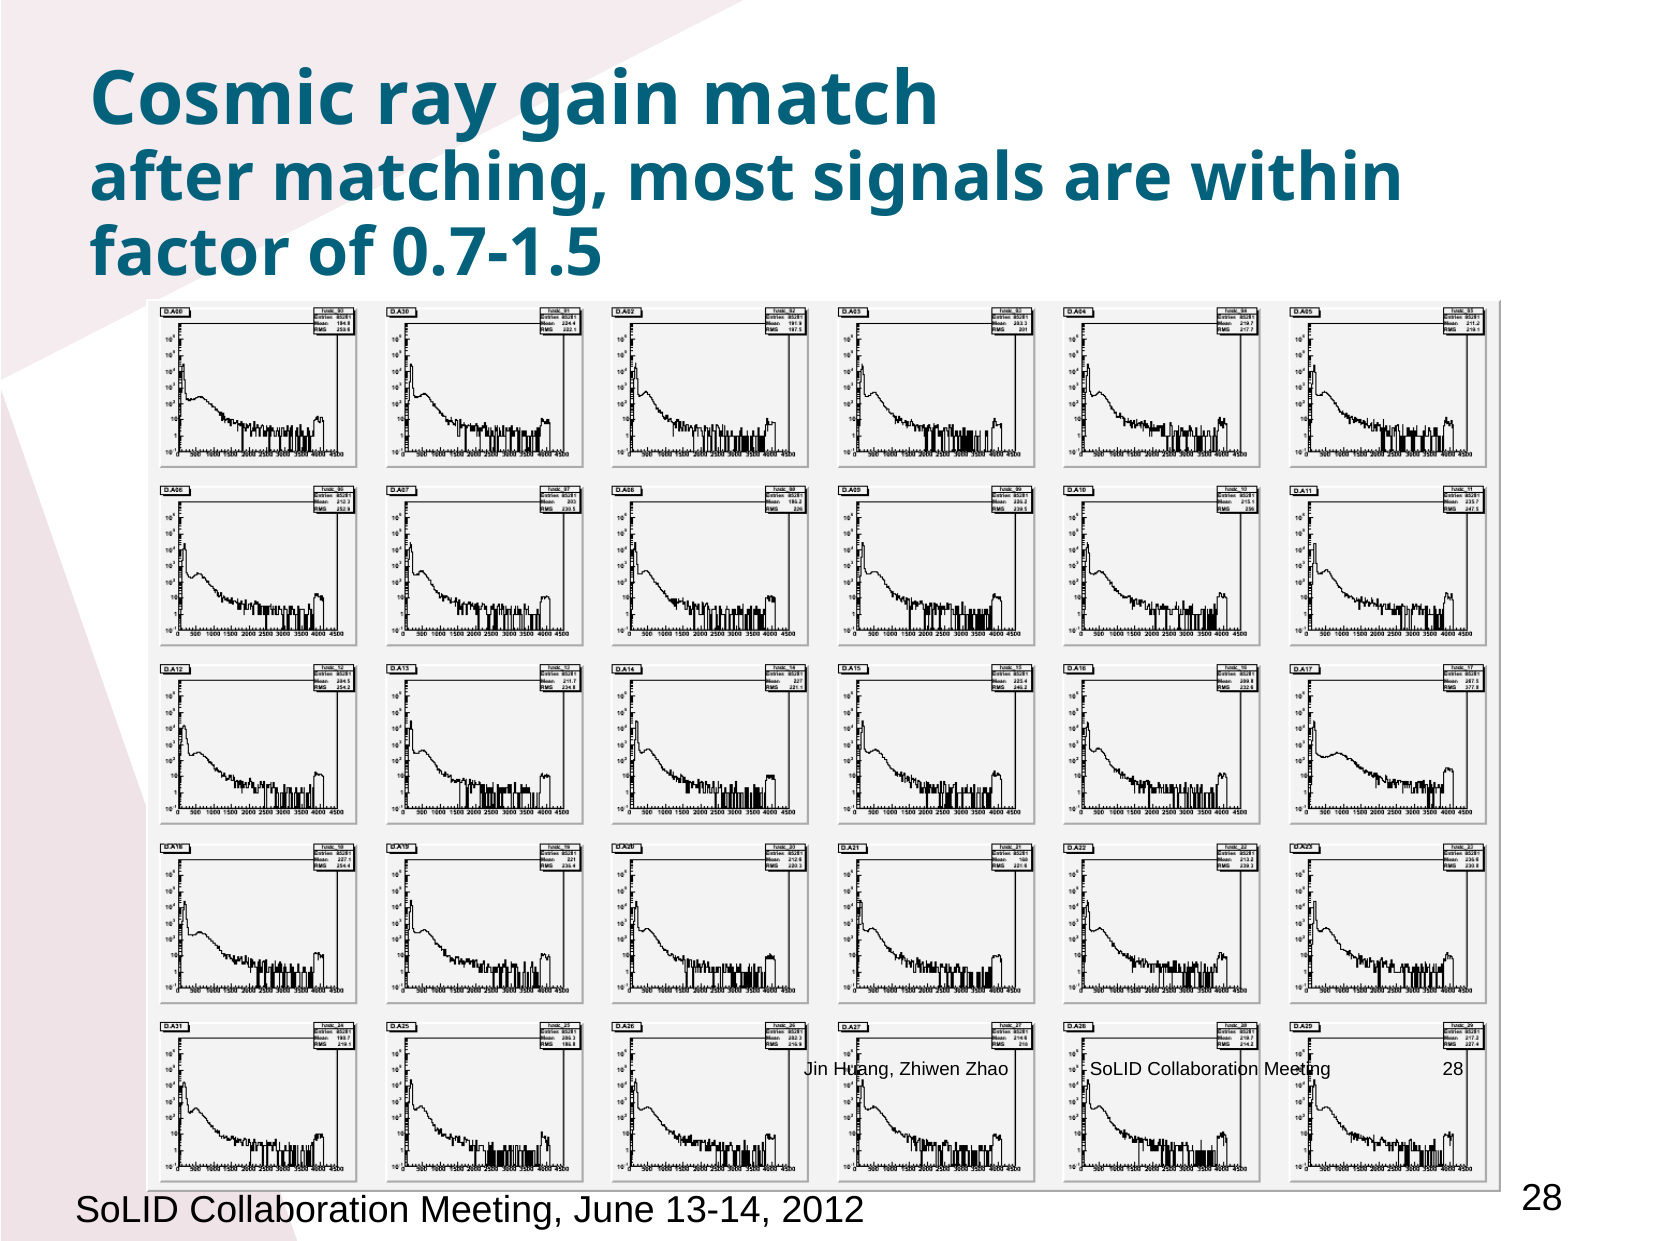

# Cosmic ray gain match after matching, most signals are within factor of 0.7-1.5
Jin Huang, Zhiwen Zhao
SoLID Collaboration Meeting
28